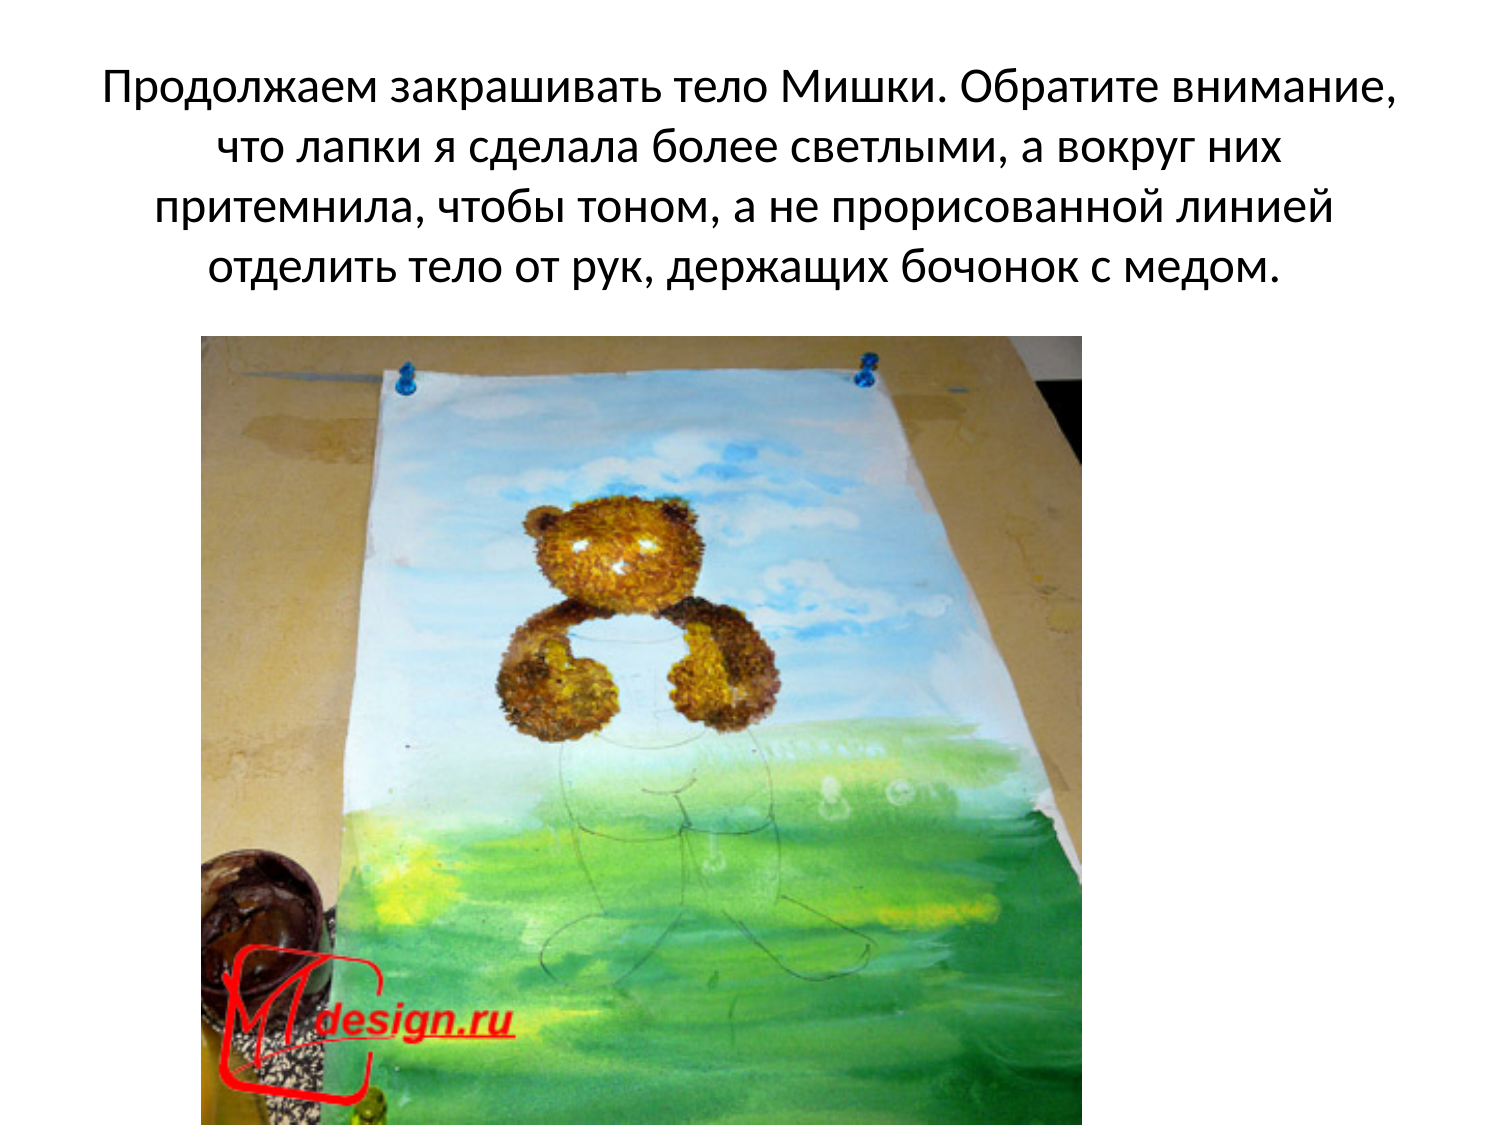

# Продолжаем закрашивать тело Мишки. Обратите внимание, что лапки я сделала более светлыми, а вокруг них притемнила, чтобы тоном, а не прорисованной линией  отделить тело от рук, держащих бочонок с медом.